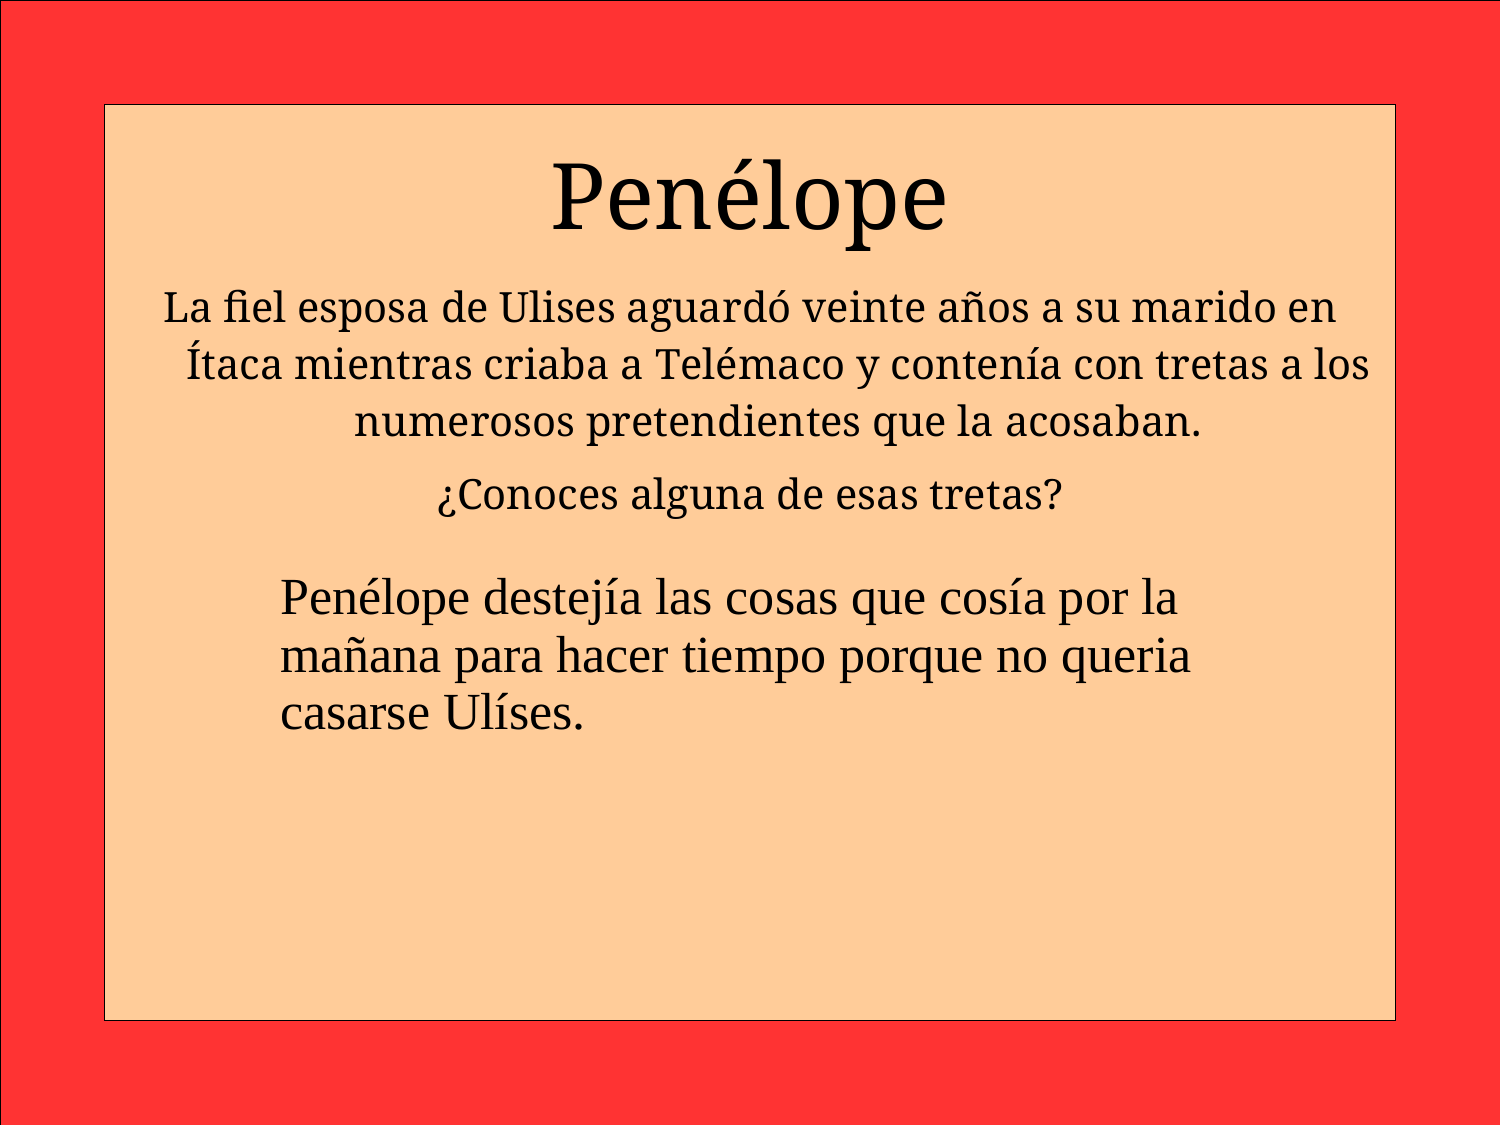

# Penélope
La fiel esposa de Ulises aguardó veinte años a su marido en Ítaca mientras criaba a Telémaco y contenía con tretas a los numerosos pretendientes que la acosaban.
¿Conoces alguna de esas tretas?
Penélope destejía las cosas que cosía por la mañana para hacer tiempo porque no queria casarse Ulíses.